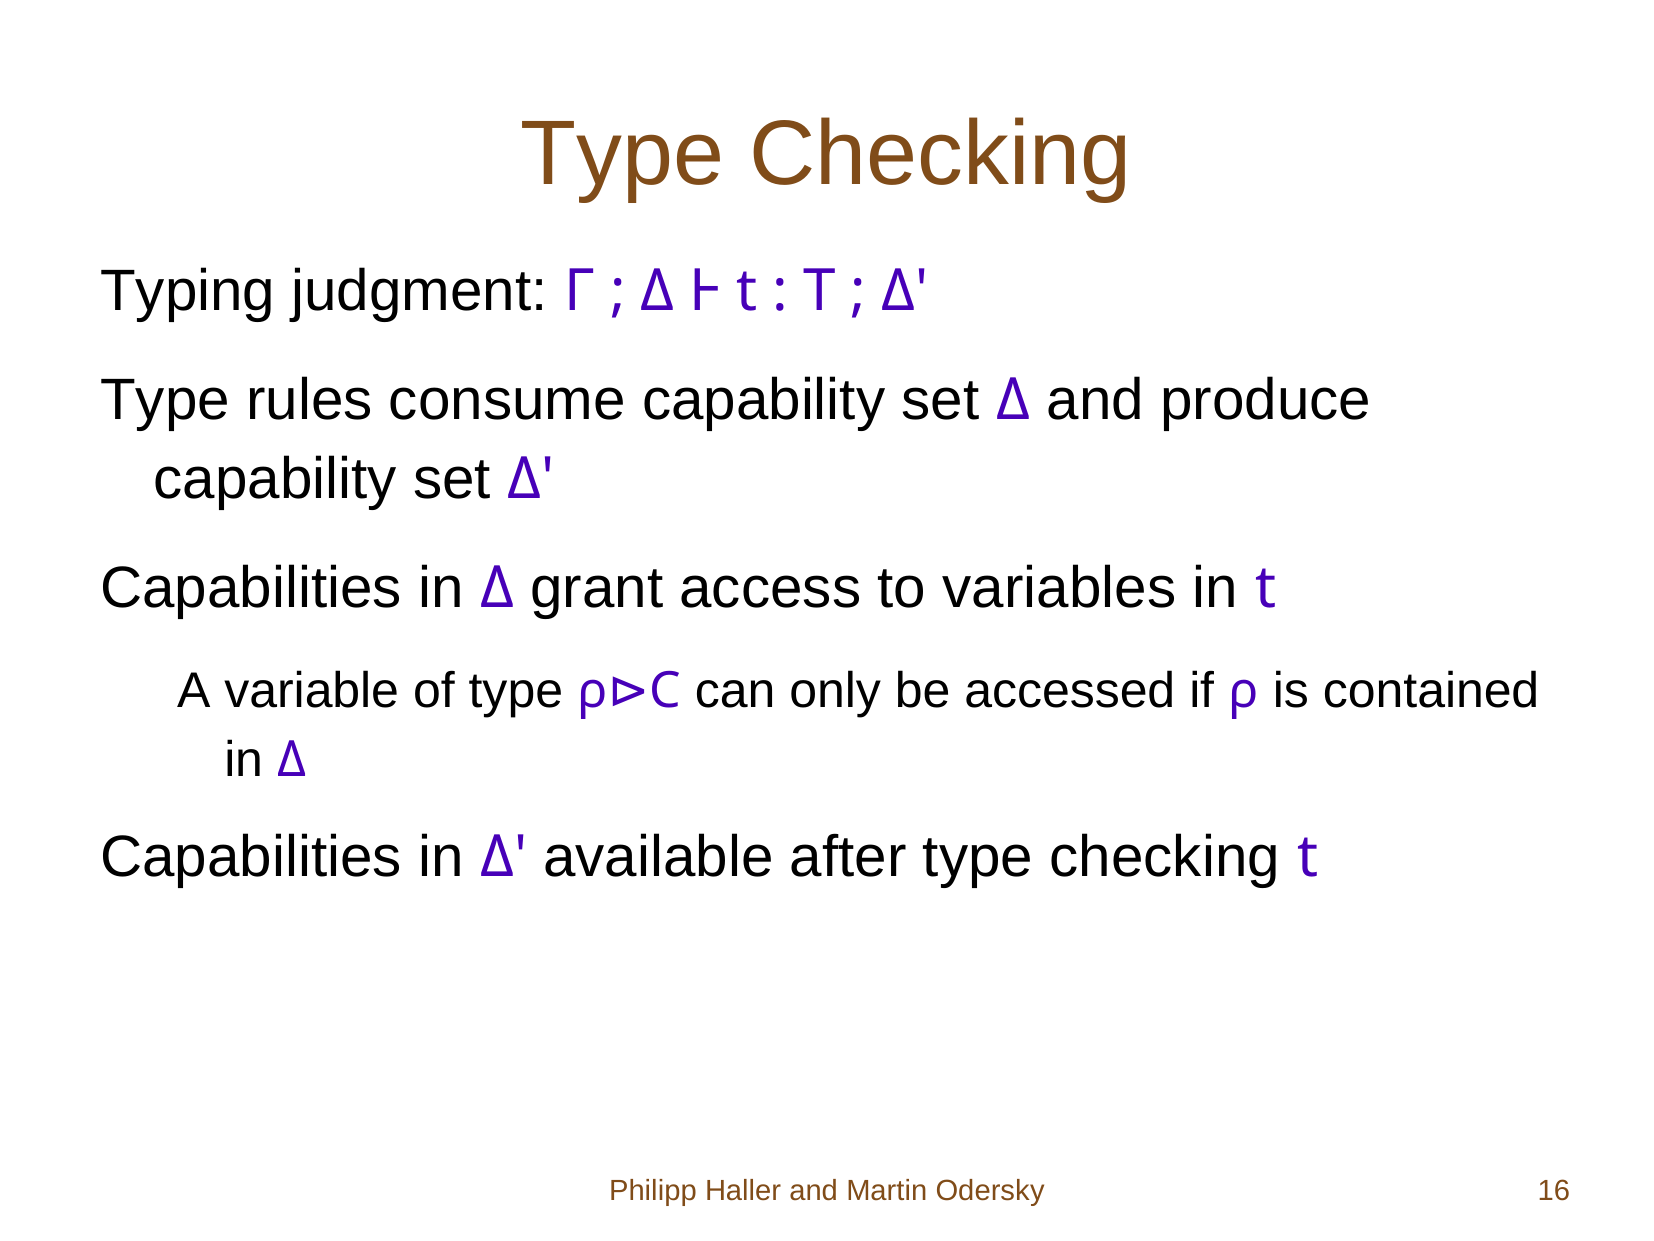

# Type Checking
Typing judgment: Γ ; Δ Ⱶ t : T ; Δ'
Type rules consume capability set Δ and produce capability set Δ'
Capabilities in Δ grant access to variables in t
A variable of type ρ⊳C can only be accessed if ρ is contained in Δ
Capabilities in Δ' available after type checking t
Philipp Haller
16